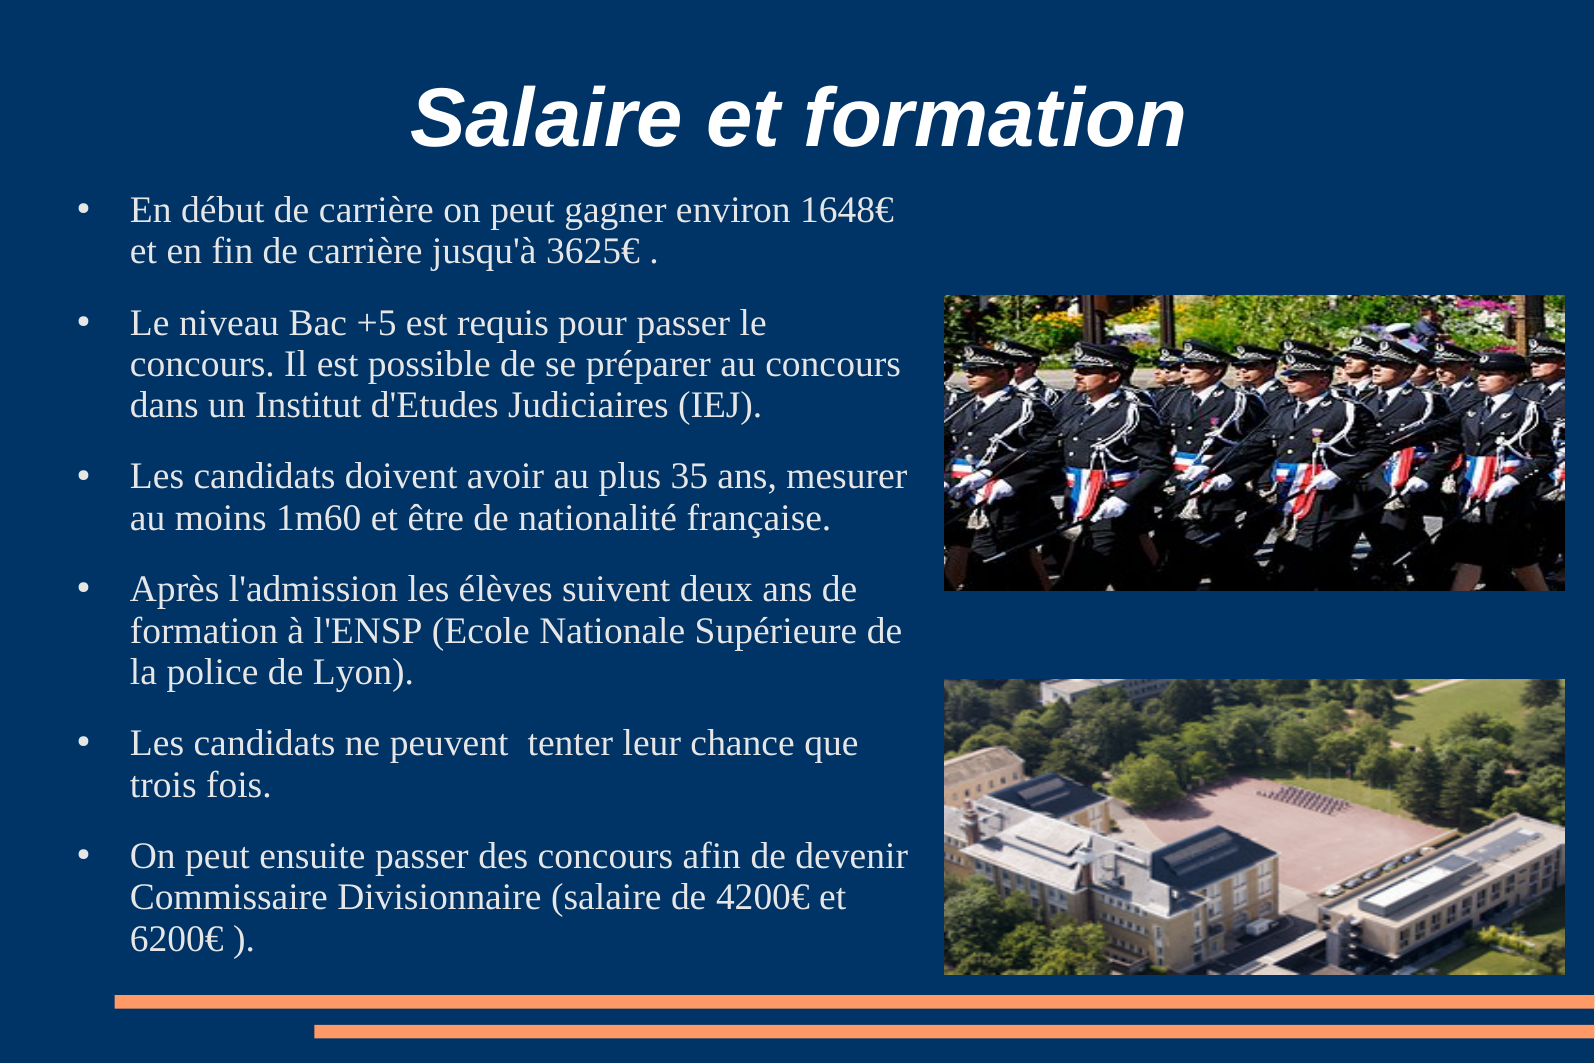

# Salaire et formation
En début de carrière on peut gagner environ 1648€ et en fin de carrière jusqu'à 3625€ .
Le niveau Bac +5 est requis pour passer le concours. Il est possible de se préparer au concours dans un Institut d'Etudes Judiciaires (IEJ).
Les candidats doivent avoir au plus 35 ans, mesurer au moins 1m60 et être de nationalité française.
Après l'admission les élèves suivent deux ans de formation à l'ENSP (Ecole Nationale Supérieure de la police de Lyon).
Les candidats ne peuvent tenter leur chance que trois fois.
On peut ensuite passer des concours afin de devenir Commissaire Divisionnaire (salaire de 4200€ et 6200€ ).